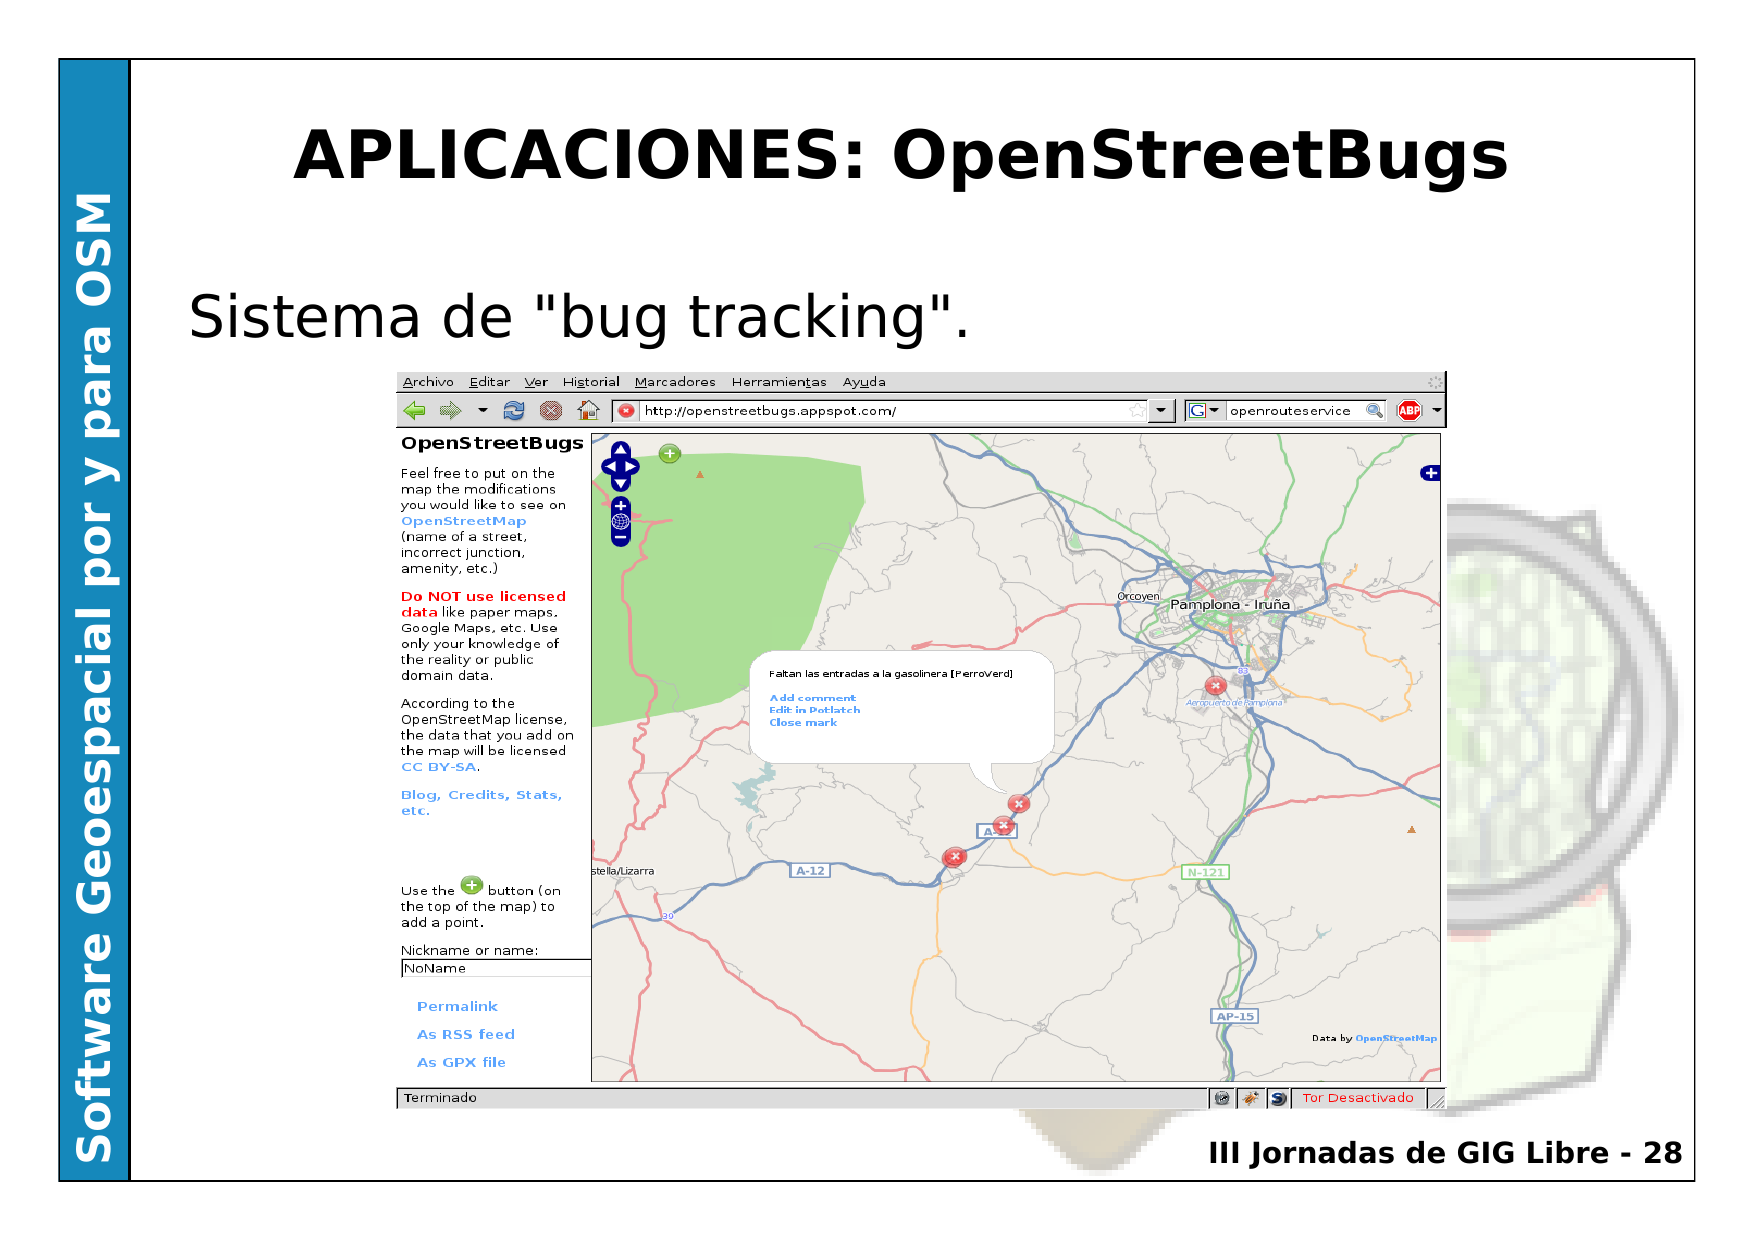

# APLICACIONES: OpenStreetBugs
Sistema de "bug tracking".
28